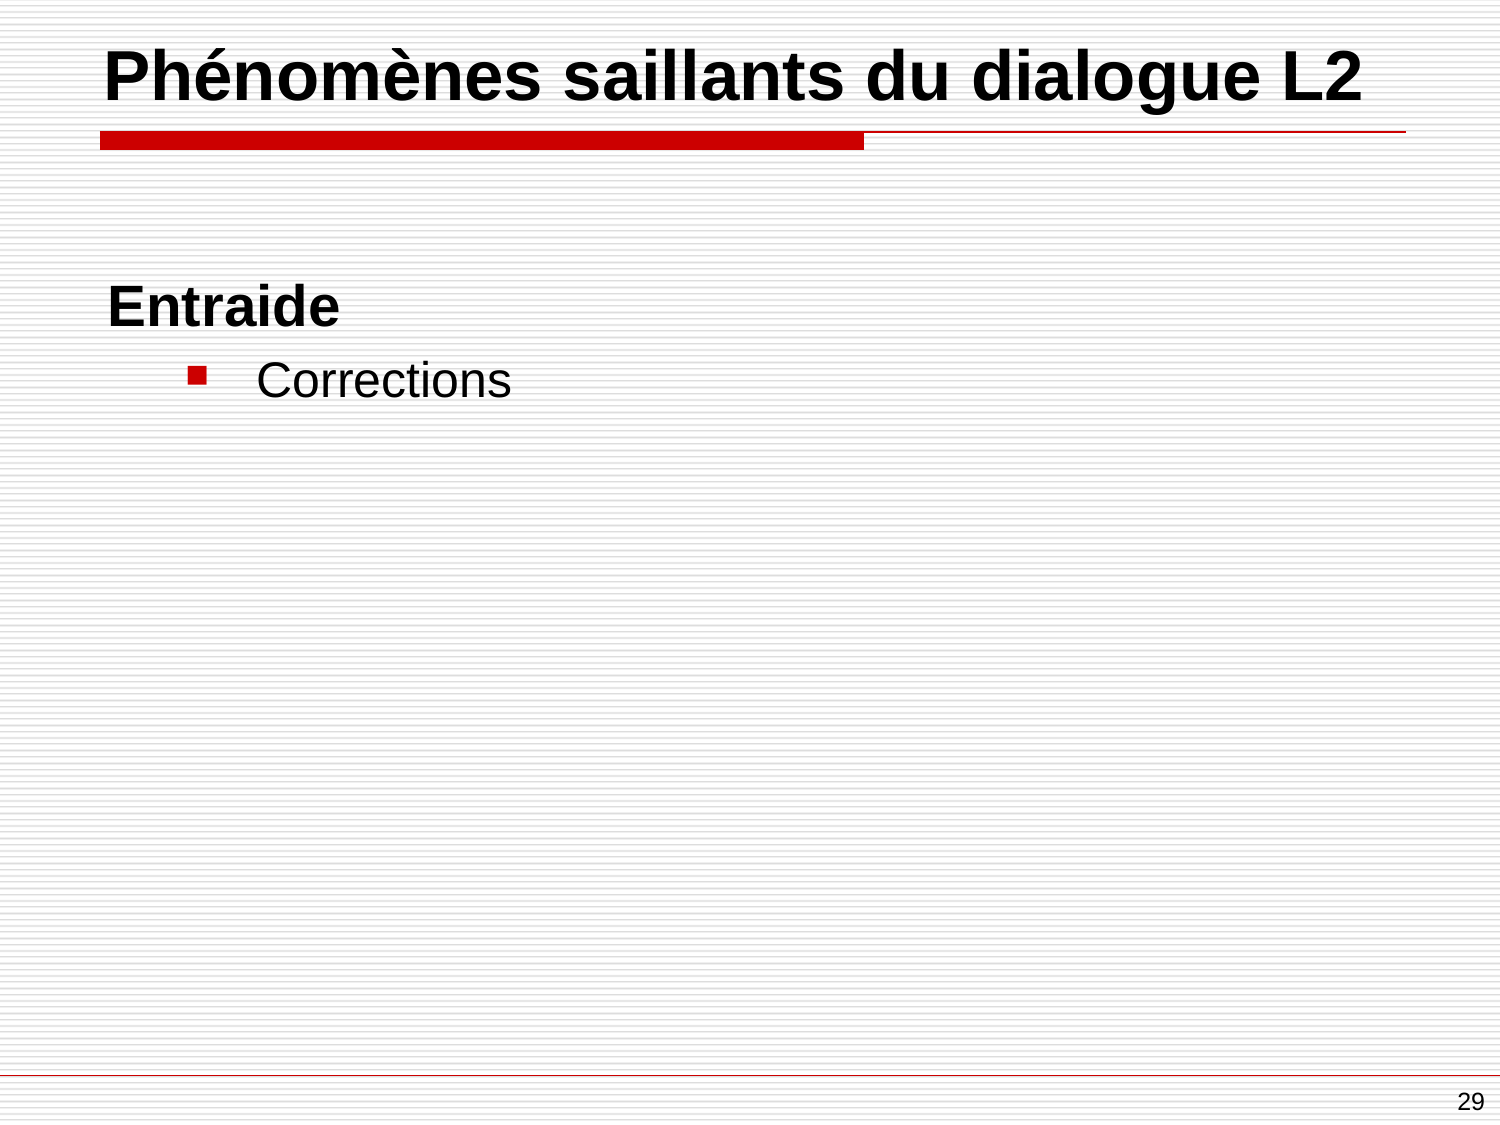

Phénomènes saillants du dialogue L2
# Entraide
Corrections
29